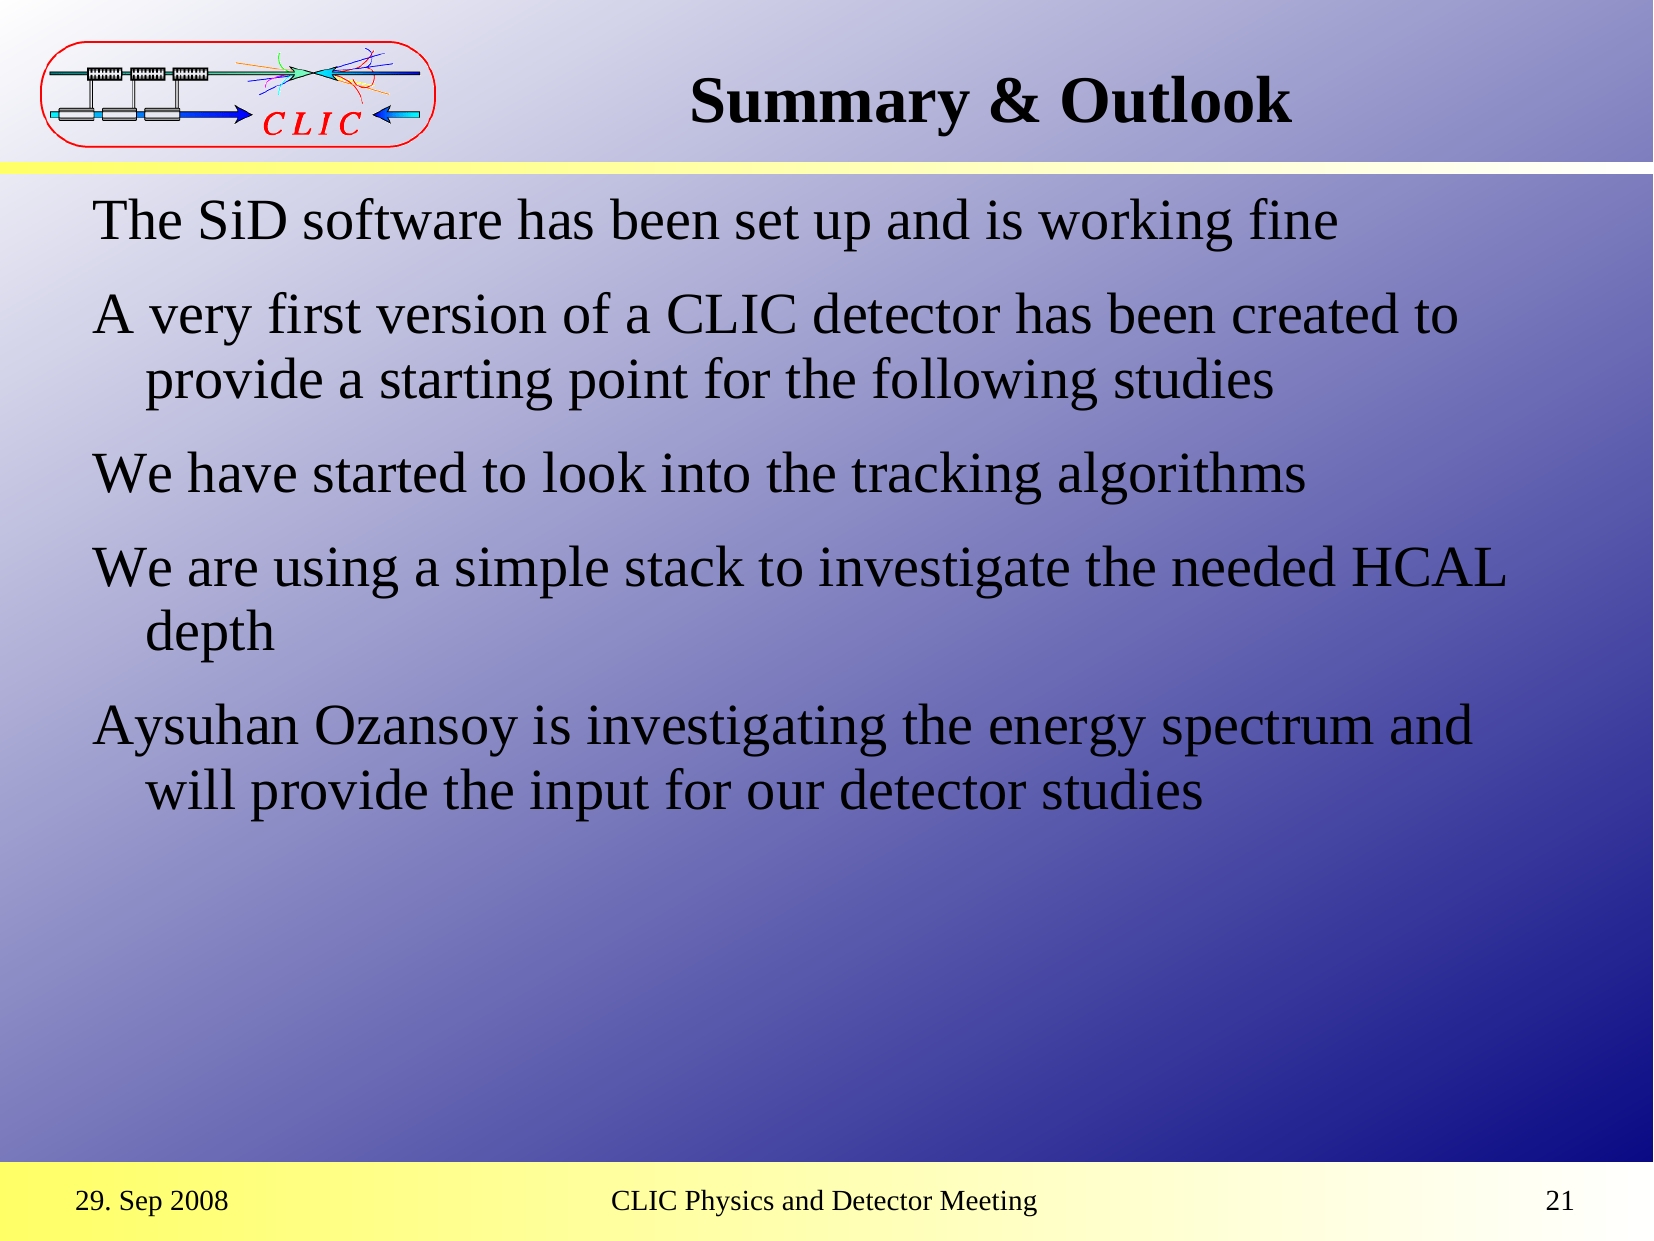

# Summary & Outlook
The SiD software has been set up and is working fine
A very first version of a CLIC detector has been created to provide a starting point for the following studies
We have started to look into the tracking algorithms
We are using a simple stack to investigate the needed HCAL depth
Aysuhan Ozansoy is investigating the energy spectrum and will provide the input for our detector studies
29. Sep 2008
CLIC Physics and Detector Meeting
21